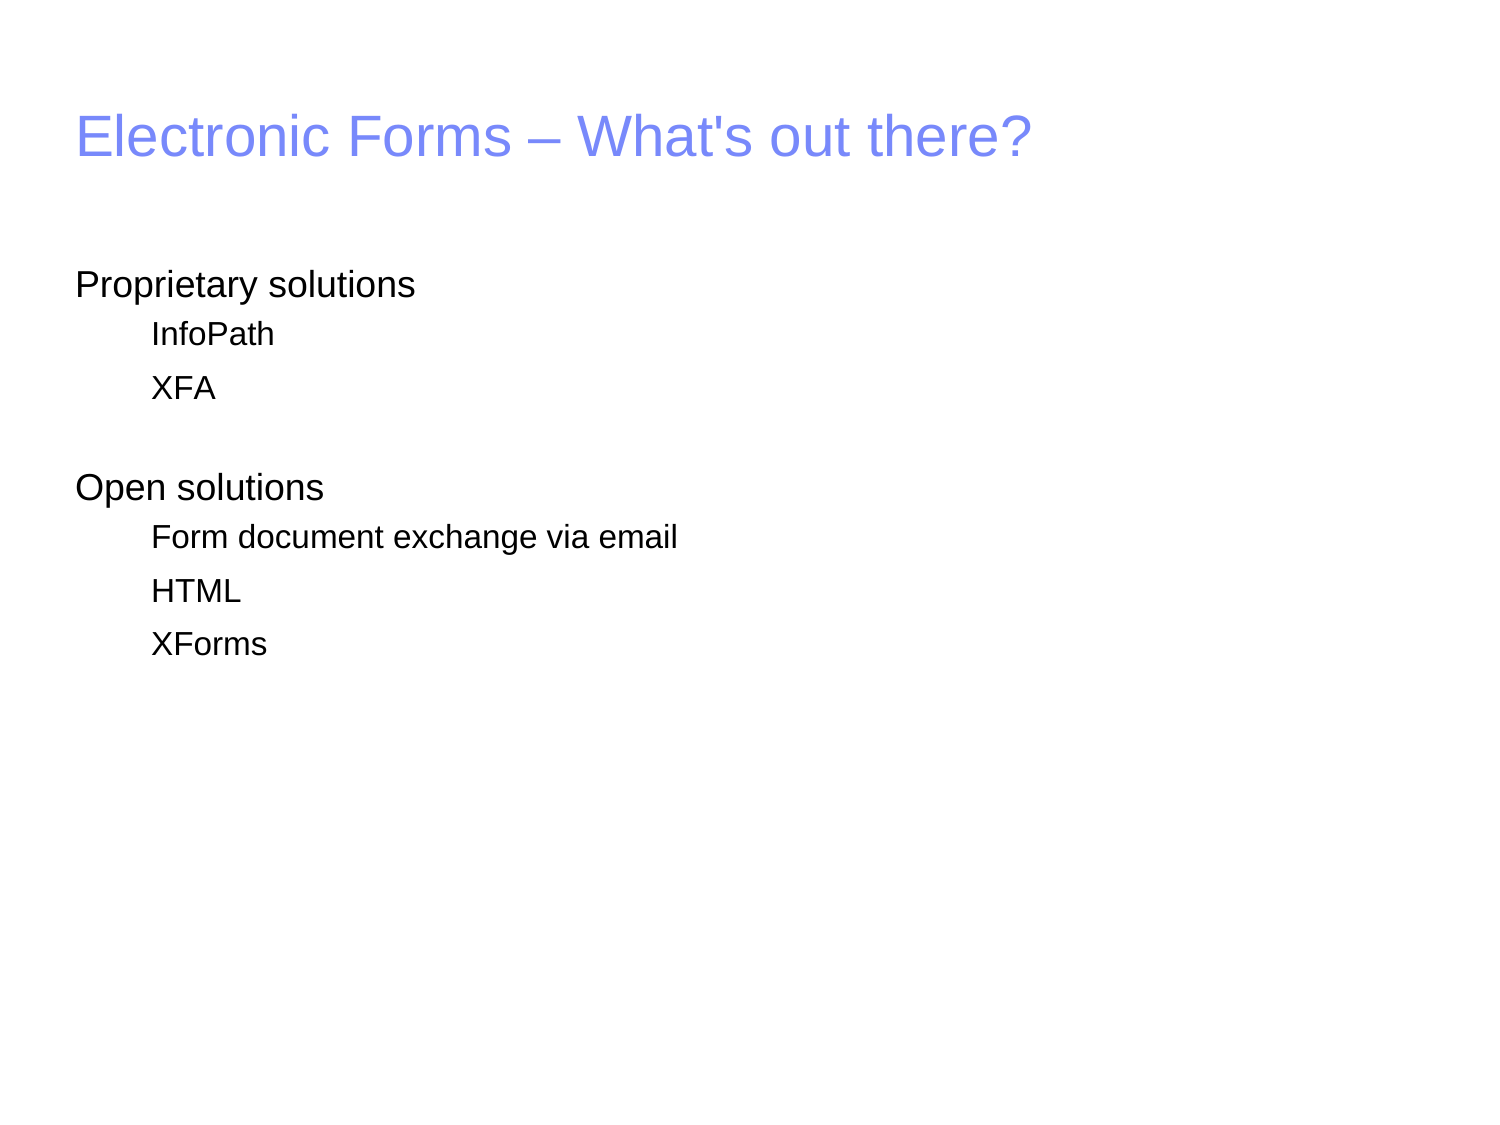

# Electronic Forms – What's out there?
Proprietary solutions
InfoPath
XFA
Open solutions
Form document exchange via email
HTML
XForms